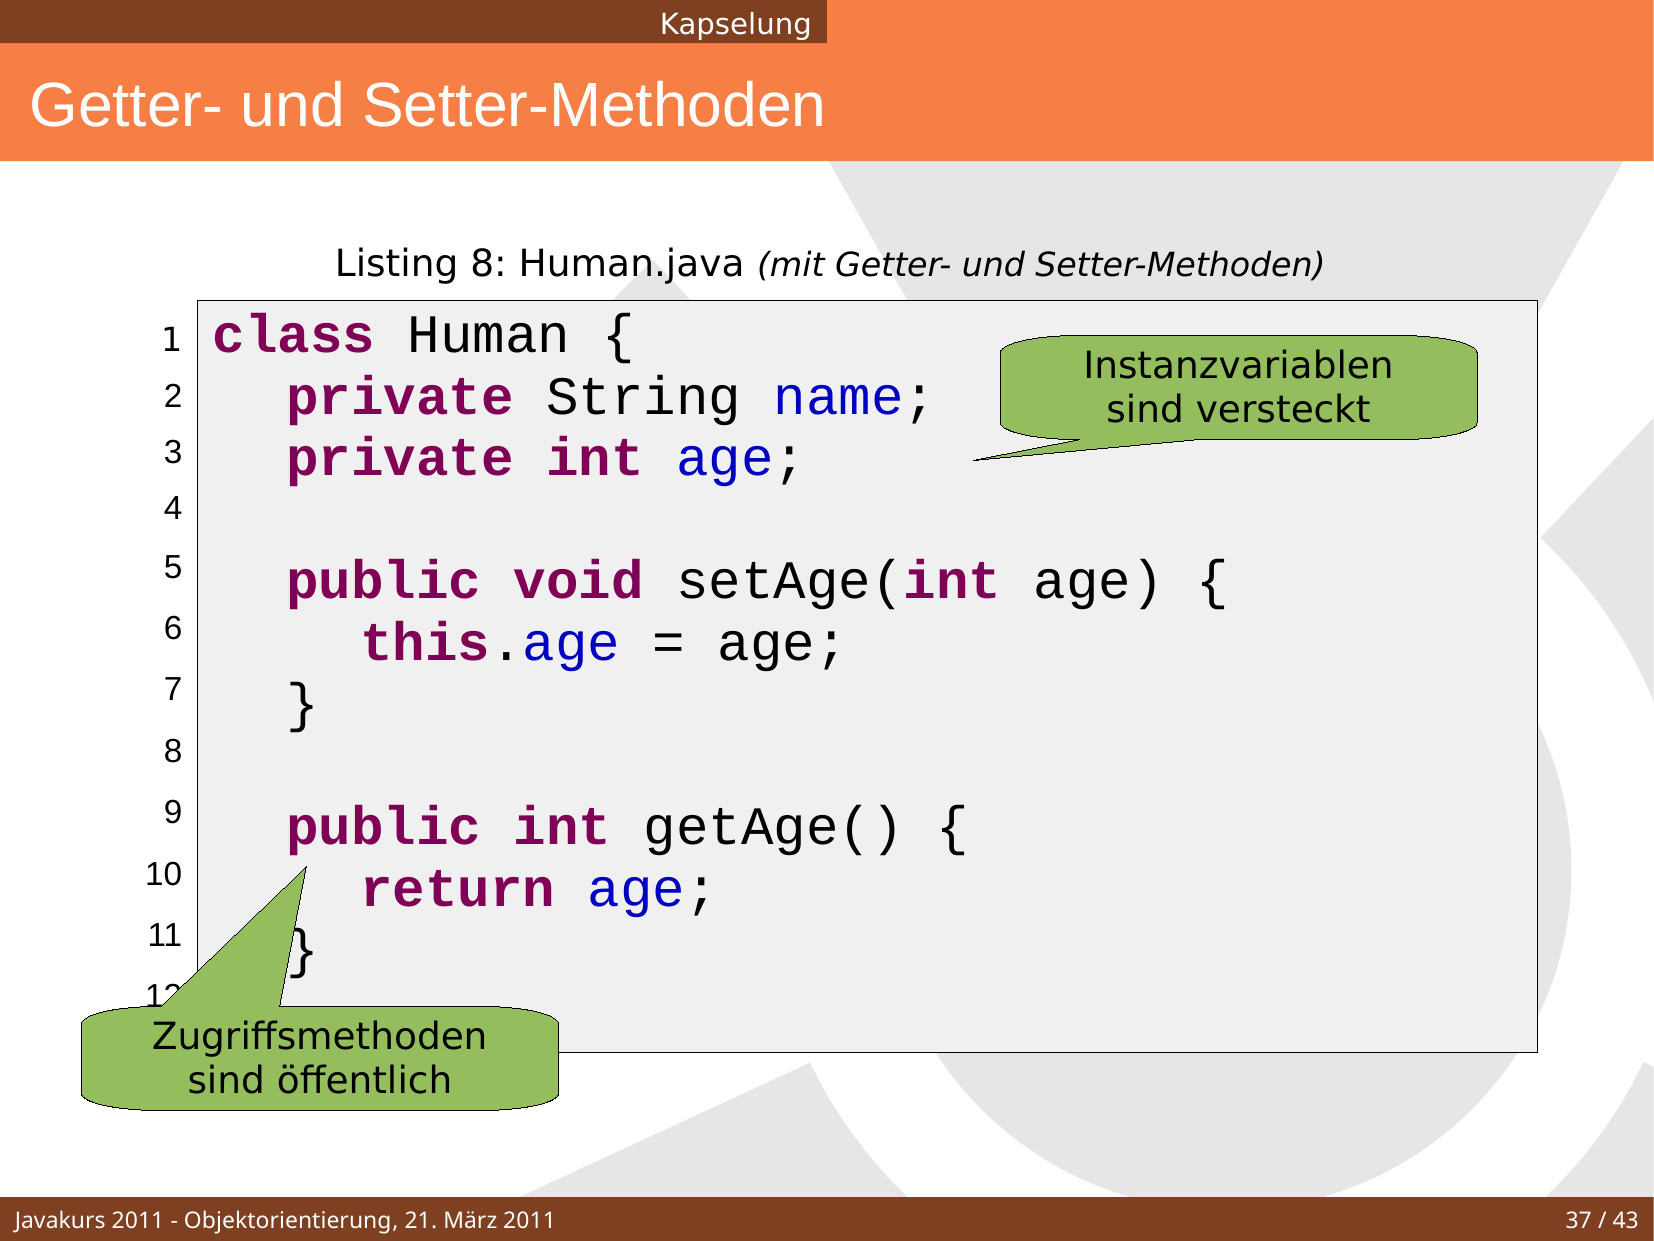

Kapselung
# Getter- und Setter-Methoden
Listing 8: Human.java (mit Getter- und Setter-Methoden)
class Human {
	private String name;
	private int age;
	public void setAge(int age) {
		this.age = age;
	}
	public int getAge() {
		return age;
	}
}
| 1 |
| --- |
| 2 |
| 3 |
| 4 |
| 5 |
| 6 |
| 7 |
| 8 |
| 9 |
| 10 |
| 11 |
| 12 |
Instanzvariablen
sind versteckt
Zugriffsmethoden
sind öffentlich